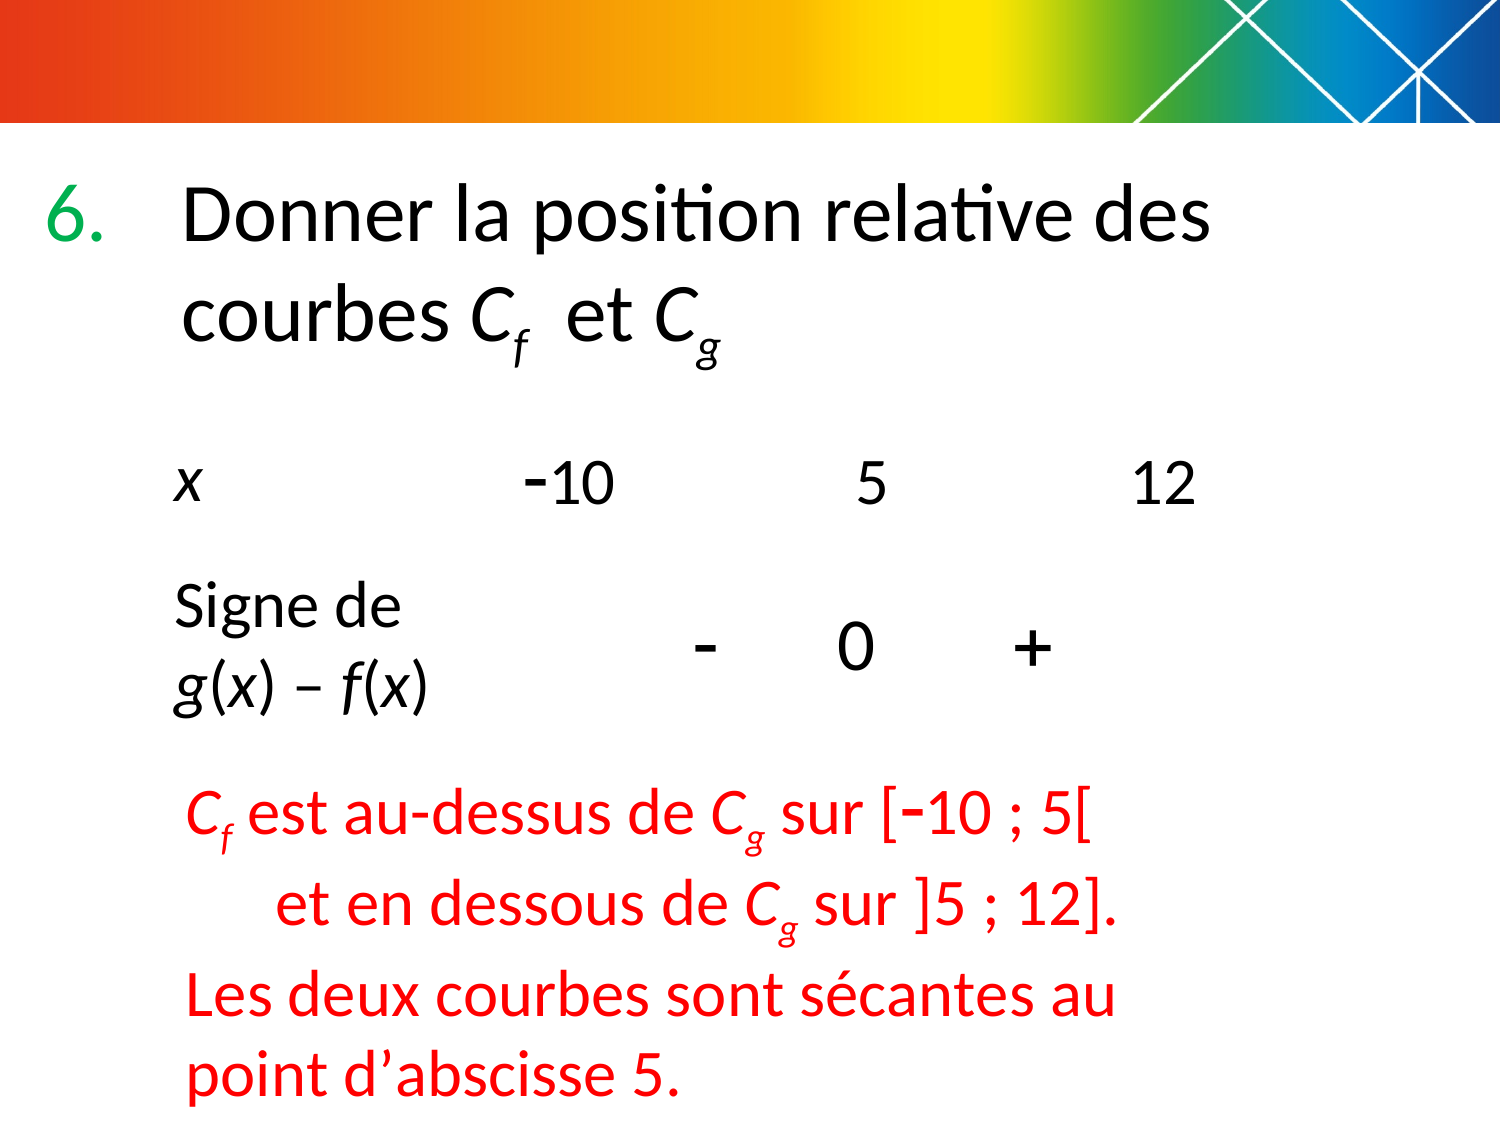

# Donner la position relative des courbes Cf et Cg
| x | 10 5 12 |
| --- | --- |
| Signe de g(x) – f(x) |  0  |
Cf est au-dessus de Cg sur [10 ; 5[
 et en dessous de Cg sur ]5 ; 12].
Les deux courbes sont sécantes au
point d’abscisse 5.